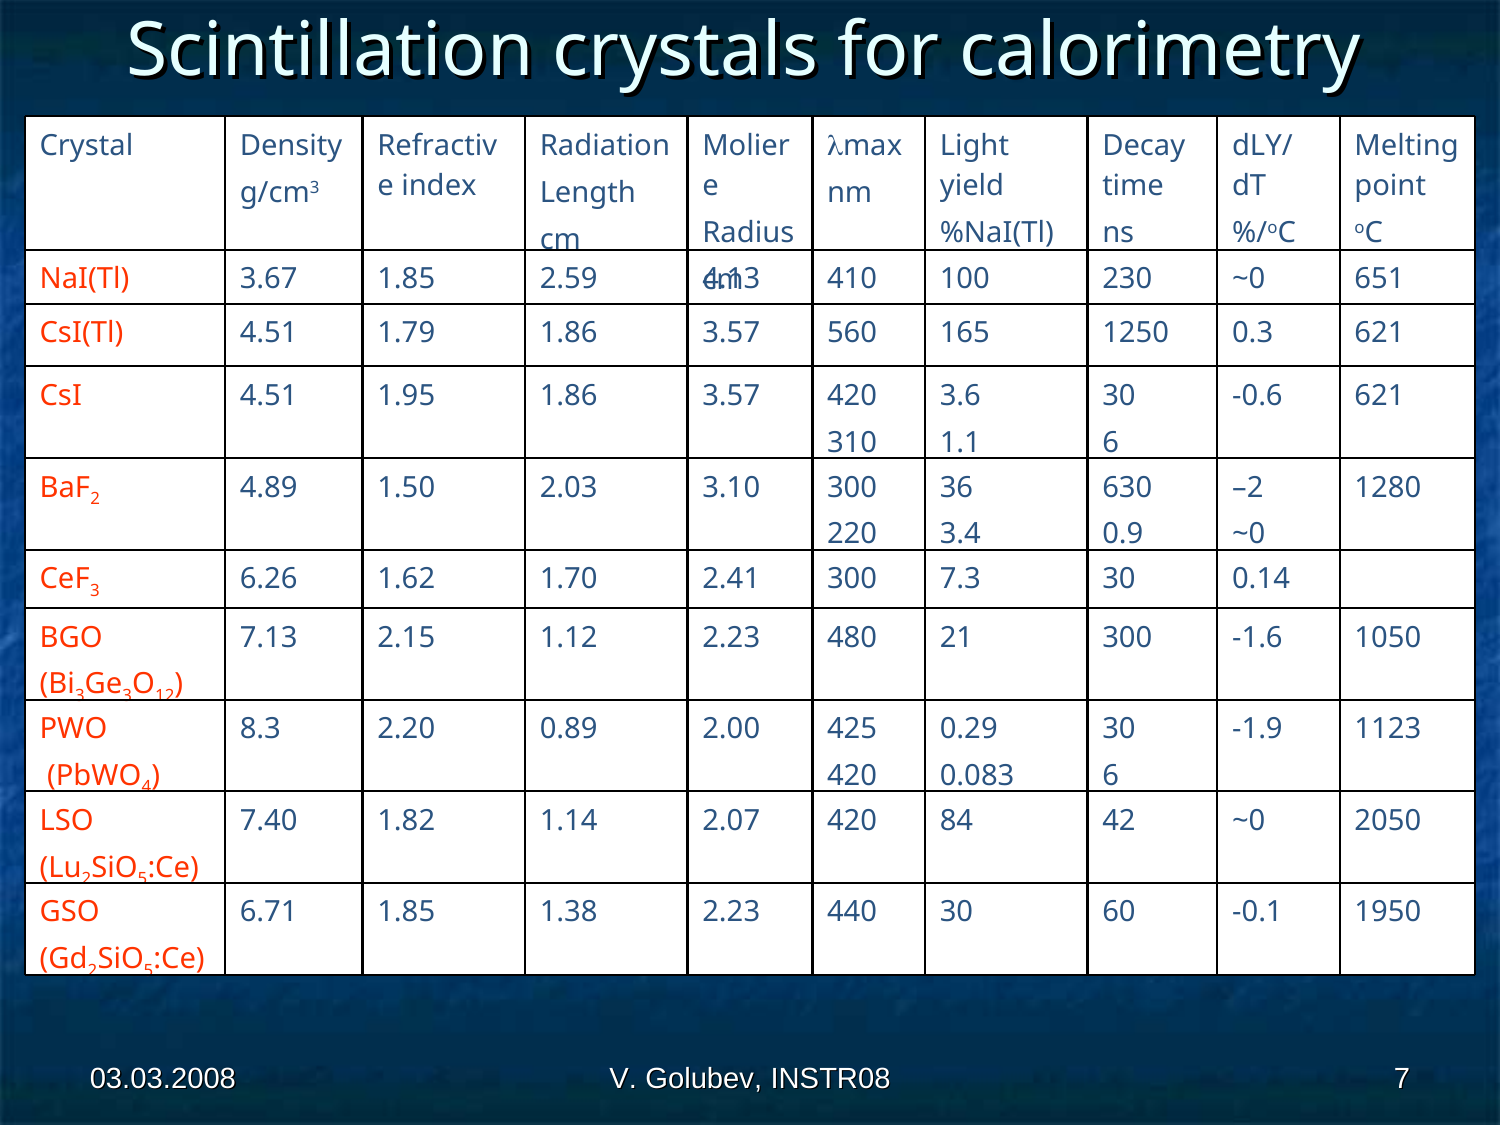

# Scintillation crystals for calorimetry
Crystal
Density
g/cm3
Refractive index
Radiation
Length
cm
Moliere
Radius
cm
max
nm
Light yield
%NaI(Tl)
Decay time
ns
dLY/dT
%/oC
Melting point
oC
NaI(Tl)
3.67
1.85
2.59
4.13
410
100
230
~0
651
CsI(Tl)
4.51
1.79
1.86
3.57
560
165
1250
0.3
621
CsI
4.51
1.95
1.86
3.57
420
310
3.6
1.1
30
6
-0.6
621
BaF2
4.89
1.50
2.03
3.10
300
220
36
3.4
630
0.9
–2
~0
1280
CeF3
6.26
1.62
1.70
2.41
300
7.3
30
0.14
BGO
(Bi3Ge3O12)
7.13
2.15
1.12
2.23
480
21
300
-1.6
1050
PWO
 (PbWO4)
8.3
2.20
0.89
2.00
425
420
0.29
0.083
30
6
-1.9
1123
LSO
(Lu2SiO5:Ce)
7.40
1.82
1.14
2.07
420
84
42
~0
2050
GSO
(Gd2SiO5:Ce)
6.71
1.85
1.38
2.23
440
30
60
-0.1
1950
03.03.2008
V. Golubev, INSTR08
7